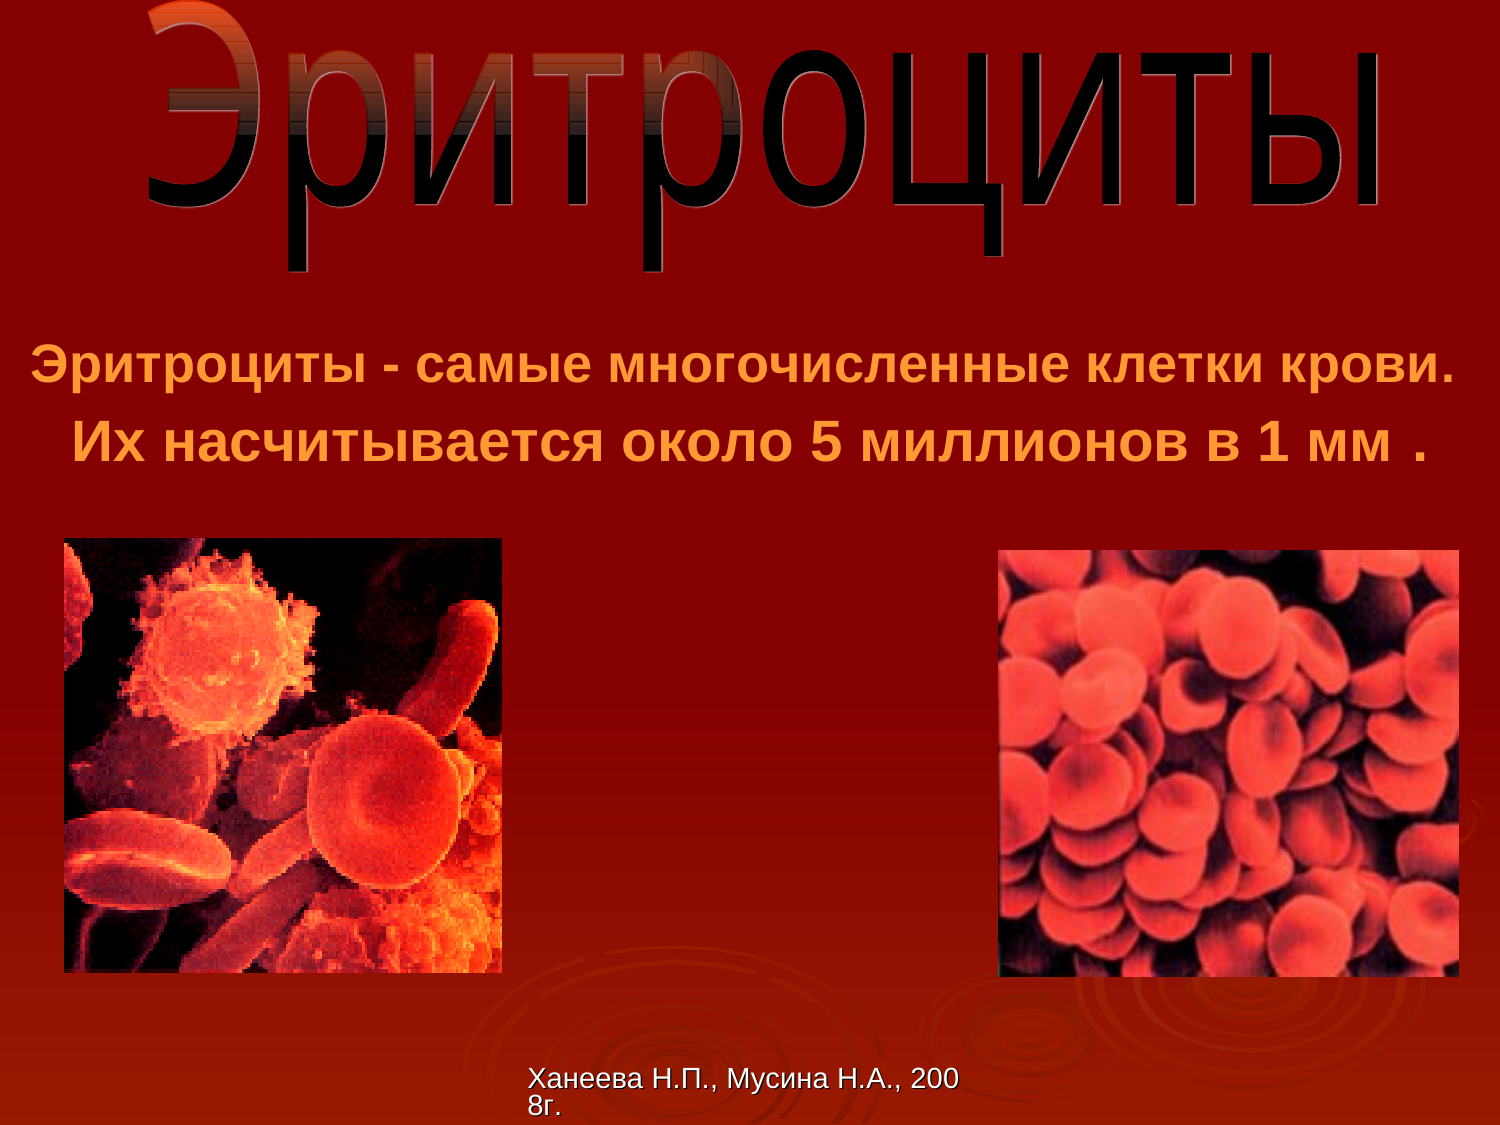

Эритроциты
# Эритроциты - самые многочисленные клетки крови.
Их насчитывается около 5 миллионов в 1 мм3.
Ханеева Н.П., Мусина Н.А., 2008г.